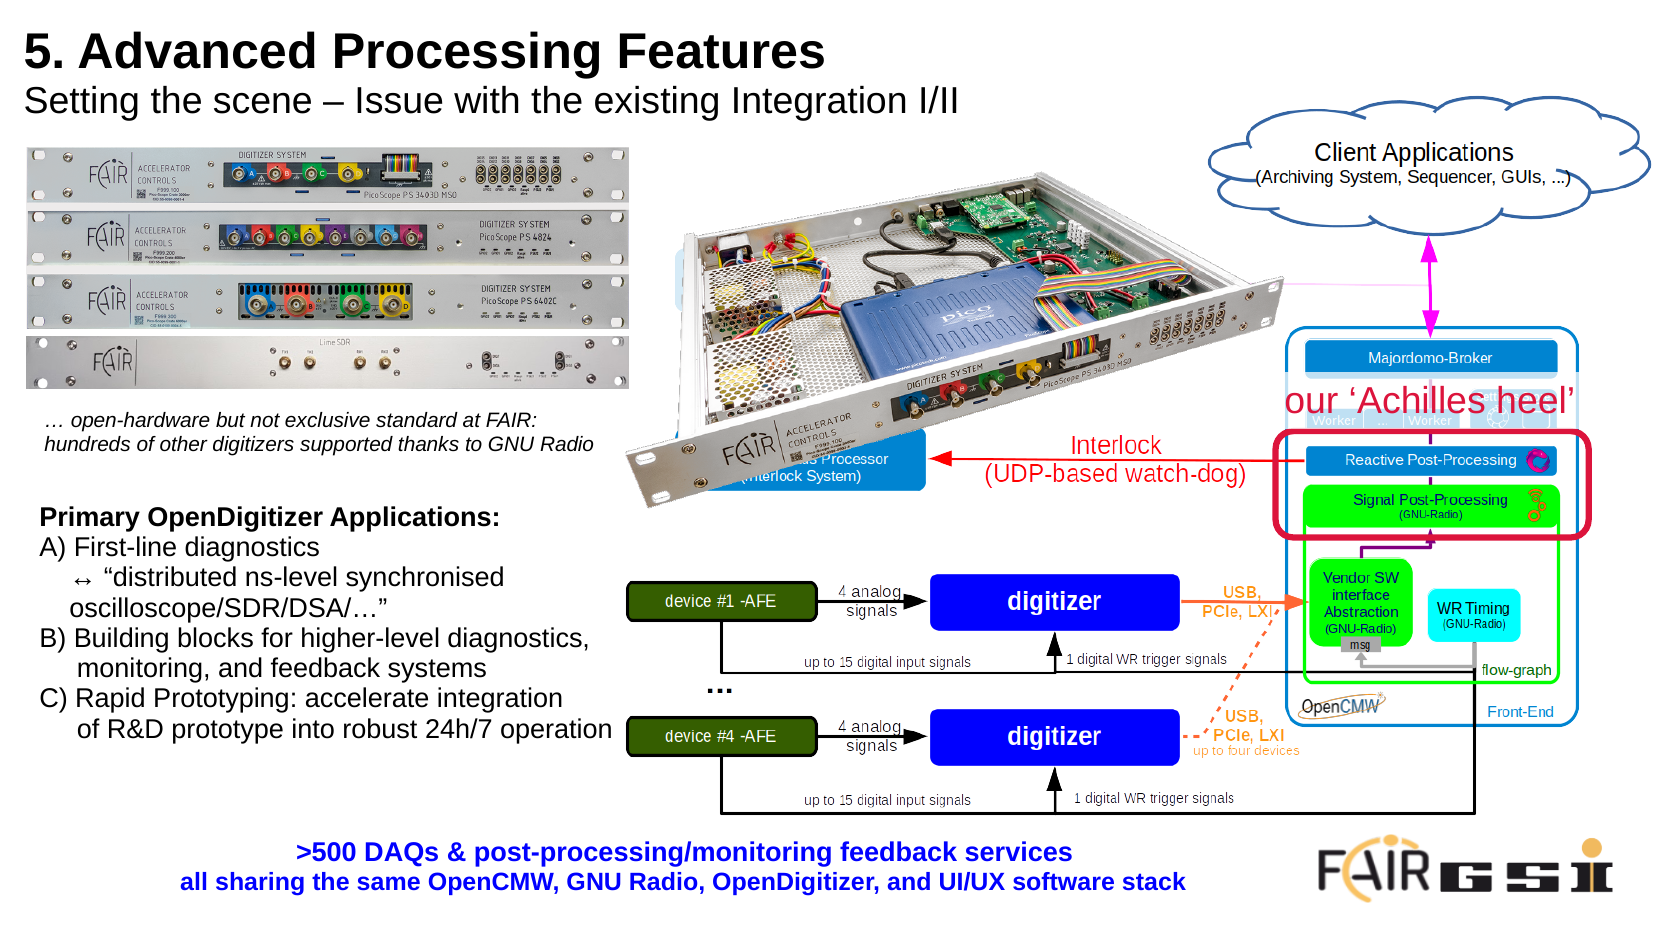

# 5. Advanced Processing Features Setting the scene – Issue with the existing Integration I/II
our ‘Achilles heel’
… open-hardware but not exclusive standard at FAIR: hundreds of other digitizers supported thanks to GNU Radio
Primary OpenDigitizer Applications:
First-line diagnostics
 ↔ “distributed ns-level synchronised
 oscilloscope/SDR/DSA/…”
Building blocks for higher-level diagnostics,
 monitoring, and feedback systems
Rapid Prototyping: accelerate integration
 of R&D prototype into robust 24h/7 operation
>500 DAQs & post-processing/monitoring feedback services
all sharing the same OpenCMW, GNU Radio, OpenDigitizer, and UI/UX software stack